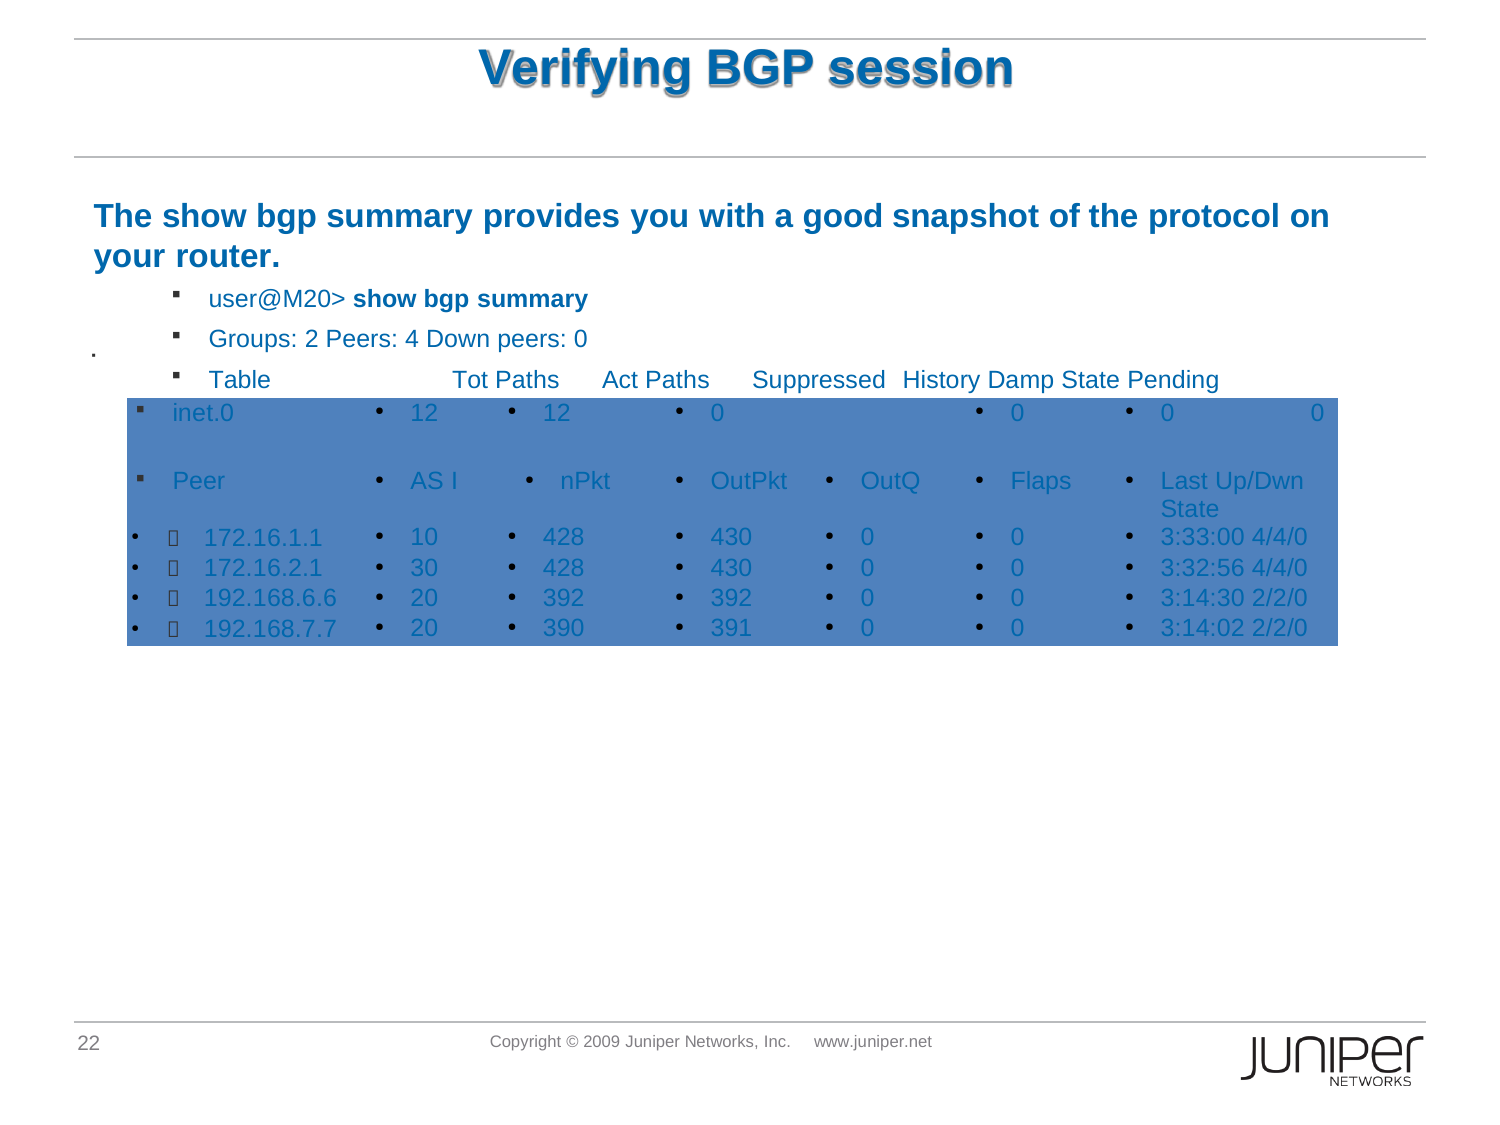

# Verifying BGP session
The show bgp summary provides you with a good snapshot of the protocol on
your router.
user@M20> show bgp summary
Groups: 2 Peers: 4 Down peers: 0
Table	Tot Paths	Act Paths	Suppressed History Damp State Pending
| inet.0 | 12 | 12 | 0 | | 0 | 0 0 |
| --- | --- | --- | --- | --- | --- | --- |
| Peer | AS I | nPkt | OutPkt | OutQ | Flaps | Last Up/Dwn State |
|  172.16.1.1 | 10 | 428 | 430 | 0 | 0 | 3:33:00 4/4/0 |
|  172.16.2.1 | 30 | 428 | 430 | 0 | 0 | 3:32:56 4/4/0 |
|  192.168.6.6 | 20 | 392 | 392 | 0 | 0 | 3:14:30 2/2/0 |
|  192.168.7.7 | 20 | 390 | 391 | 0 | 0 | 3:14:02 2/2/0 |
Copyright © 2009 Juniper Networks, Inc.	www.juniper.net